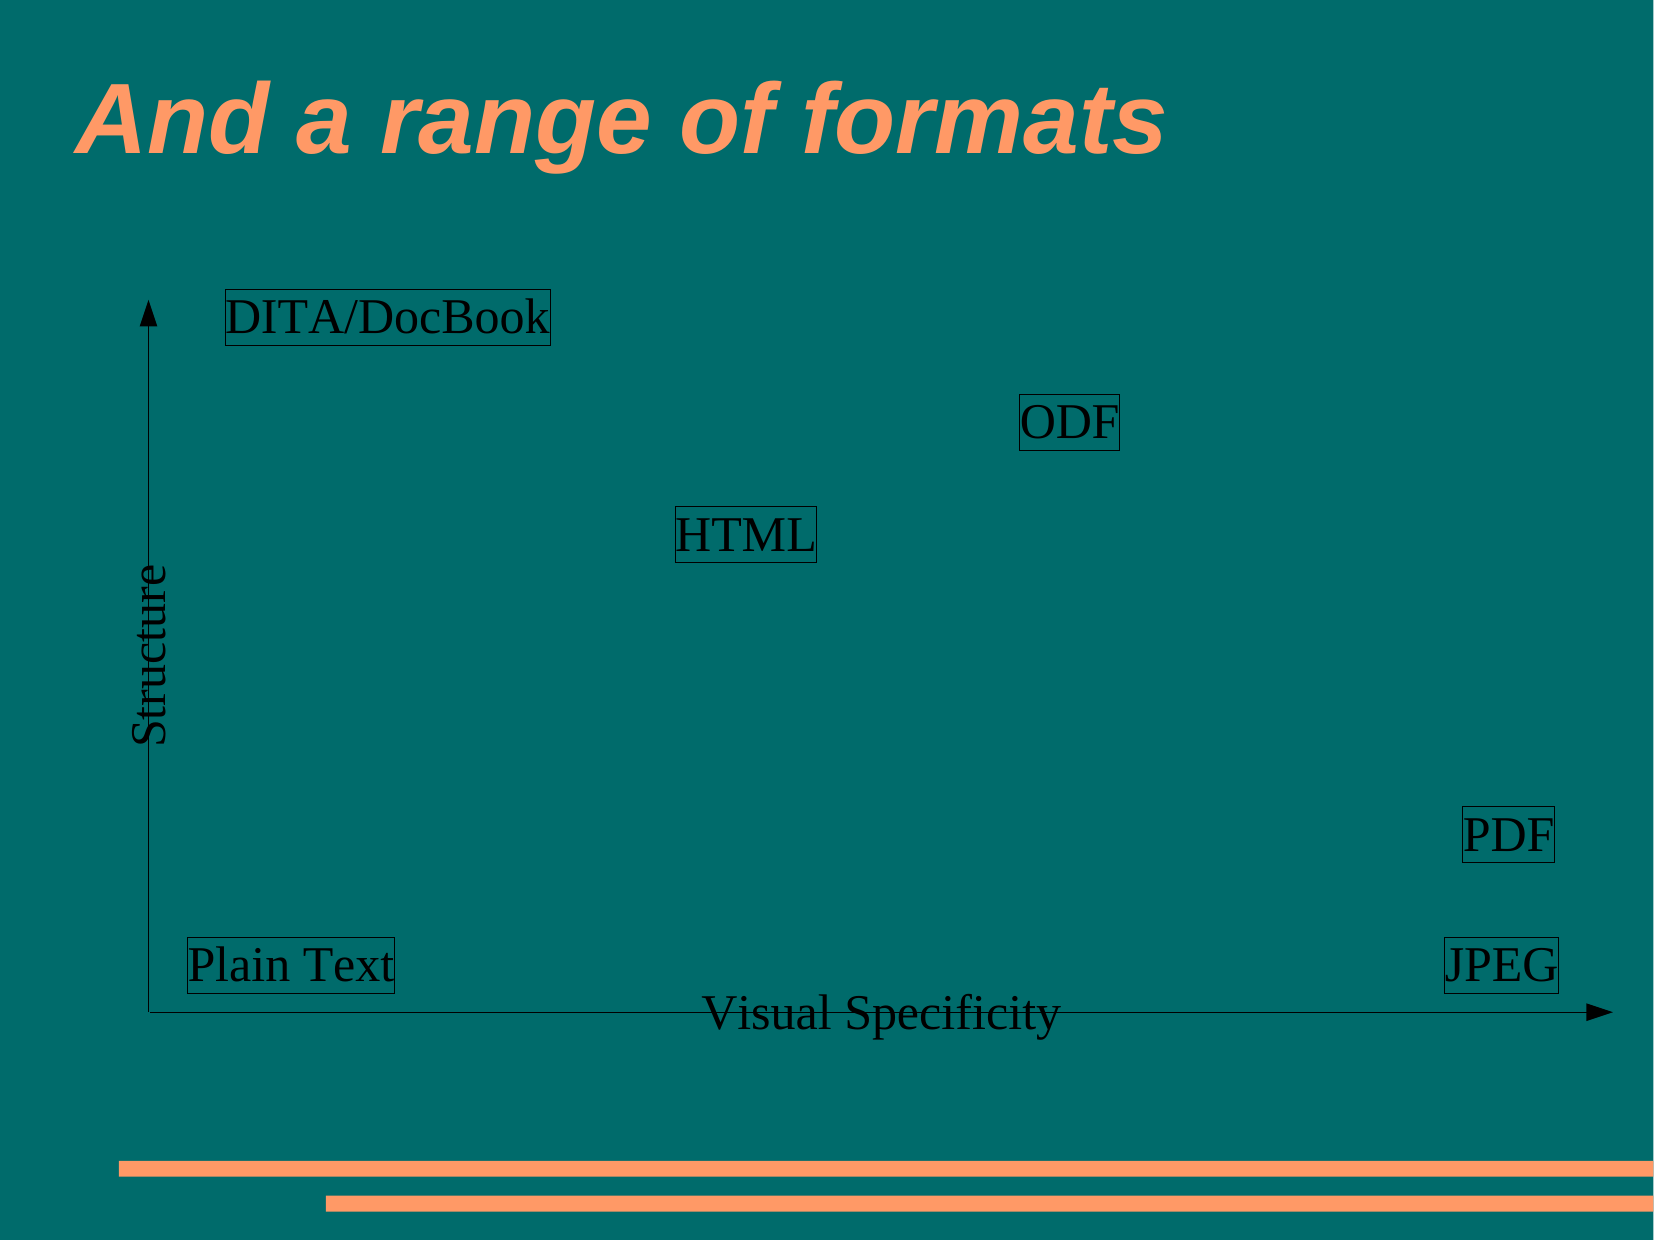

# And a range of formats
DITA/DocBook
Structure
ODF
HTML
PDF
Plain Text
JPEG
Visual Specificity